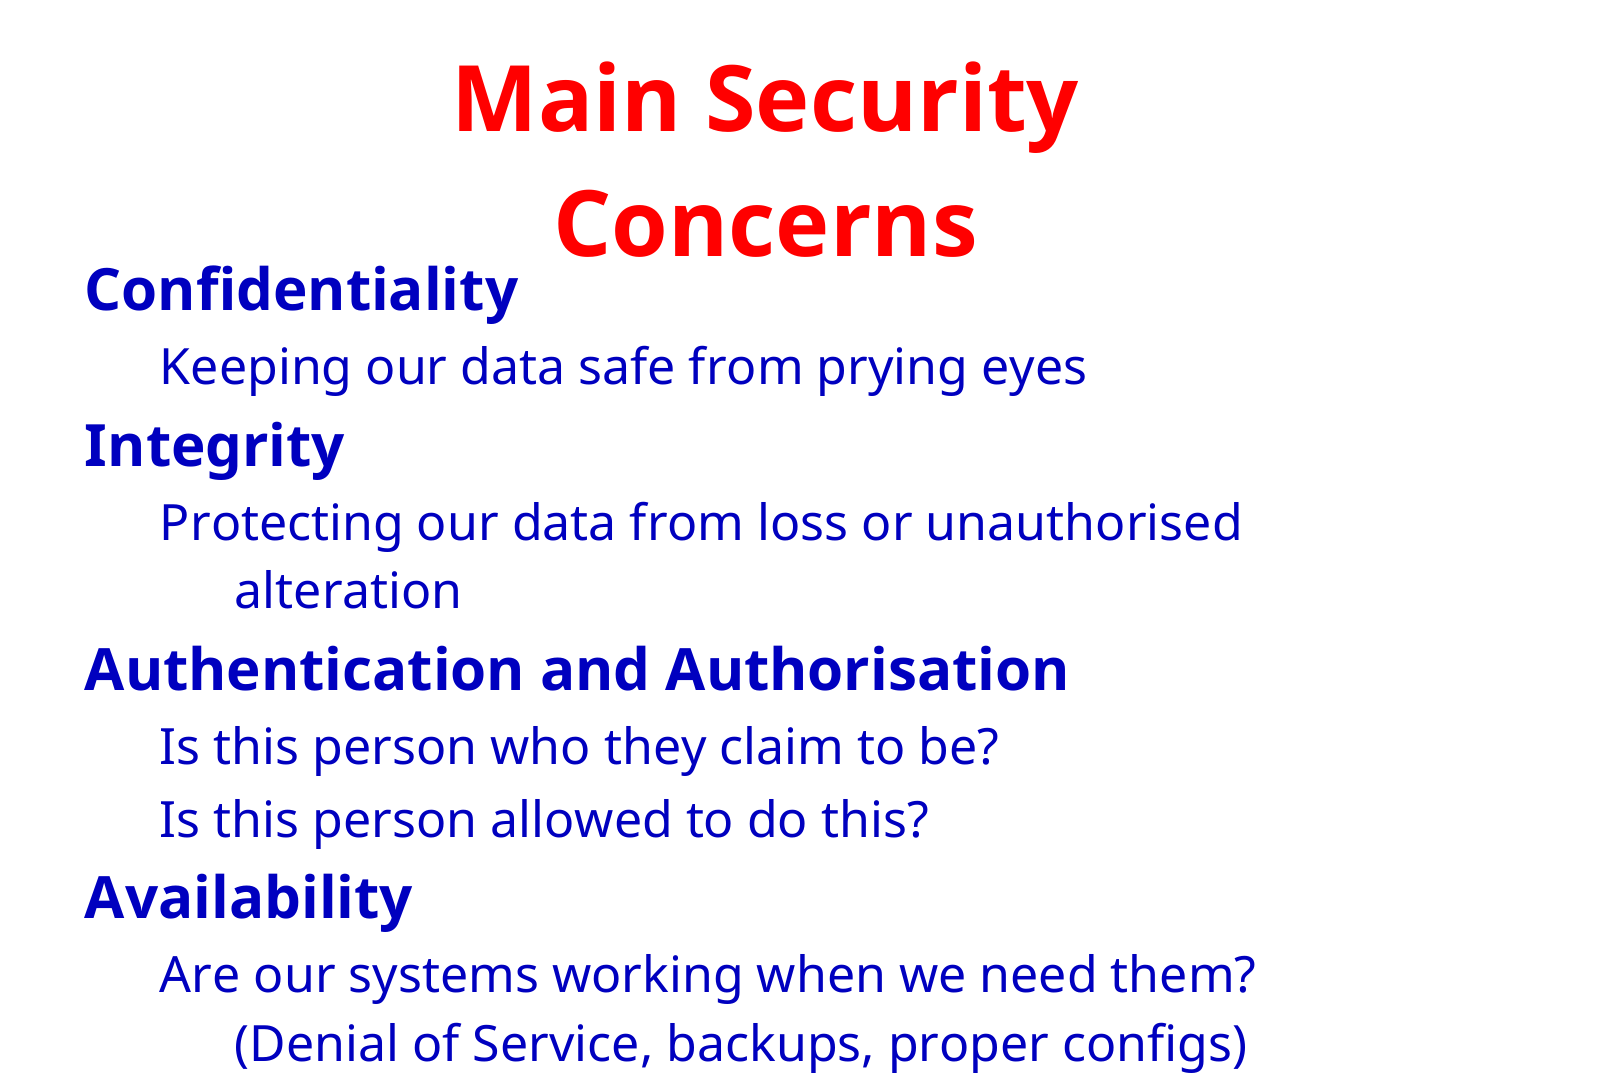

# Main Security Concerns
Confidentiality
Keeping our data safe from prying eyes
Integrity
Protecting our data from loss or unauthorised alteration
Authentication and Authorisation
Is this person who they claim to be?
Is this person allowed to do this?
Availability
Are our systems working when we need them? (Denial of Service, backups, proper configs)